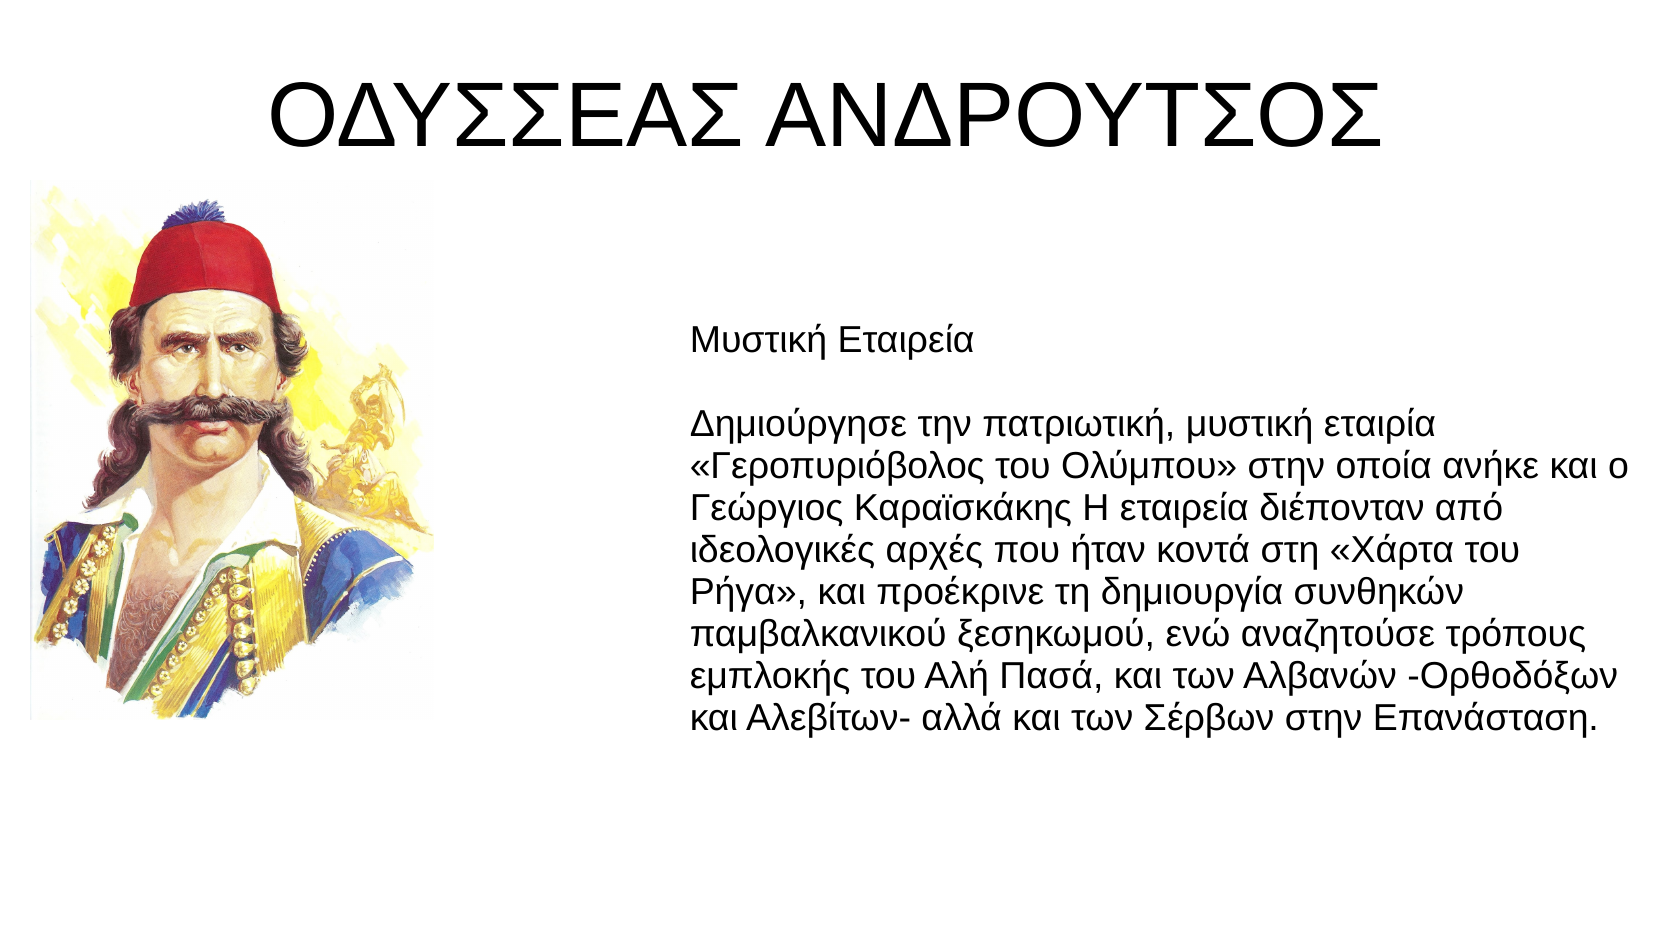

# ΟΔΥΣΣΕΑΣ ΑΝΔΡΟΥΤΣΟΣ
Μυστική Εταιρεία
Δημιούργησε την πατριωτική, μυστική εταιρία «Γεροπυριόβολος του Ολύμπου» στην οποία ανήκε και ο Γεώργιος Καραϊσκάκης Η εταιρεία διέπονταν από ιδεολογικές αρχές που ήταν κοντά στη «Χάρτα του Ρήγα», και προέκρινε τη δημιουργία συνθηκών παμβαλκανικού ξεσηκωμού, ενώ αναζητούσε τρόπους εμπλοκής του Αλή Πασά, και των Αλβανών -Ορθοδόξων και Αλεβίτων- αλλά και των Σέρβων στην Επανάσταση.